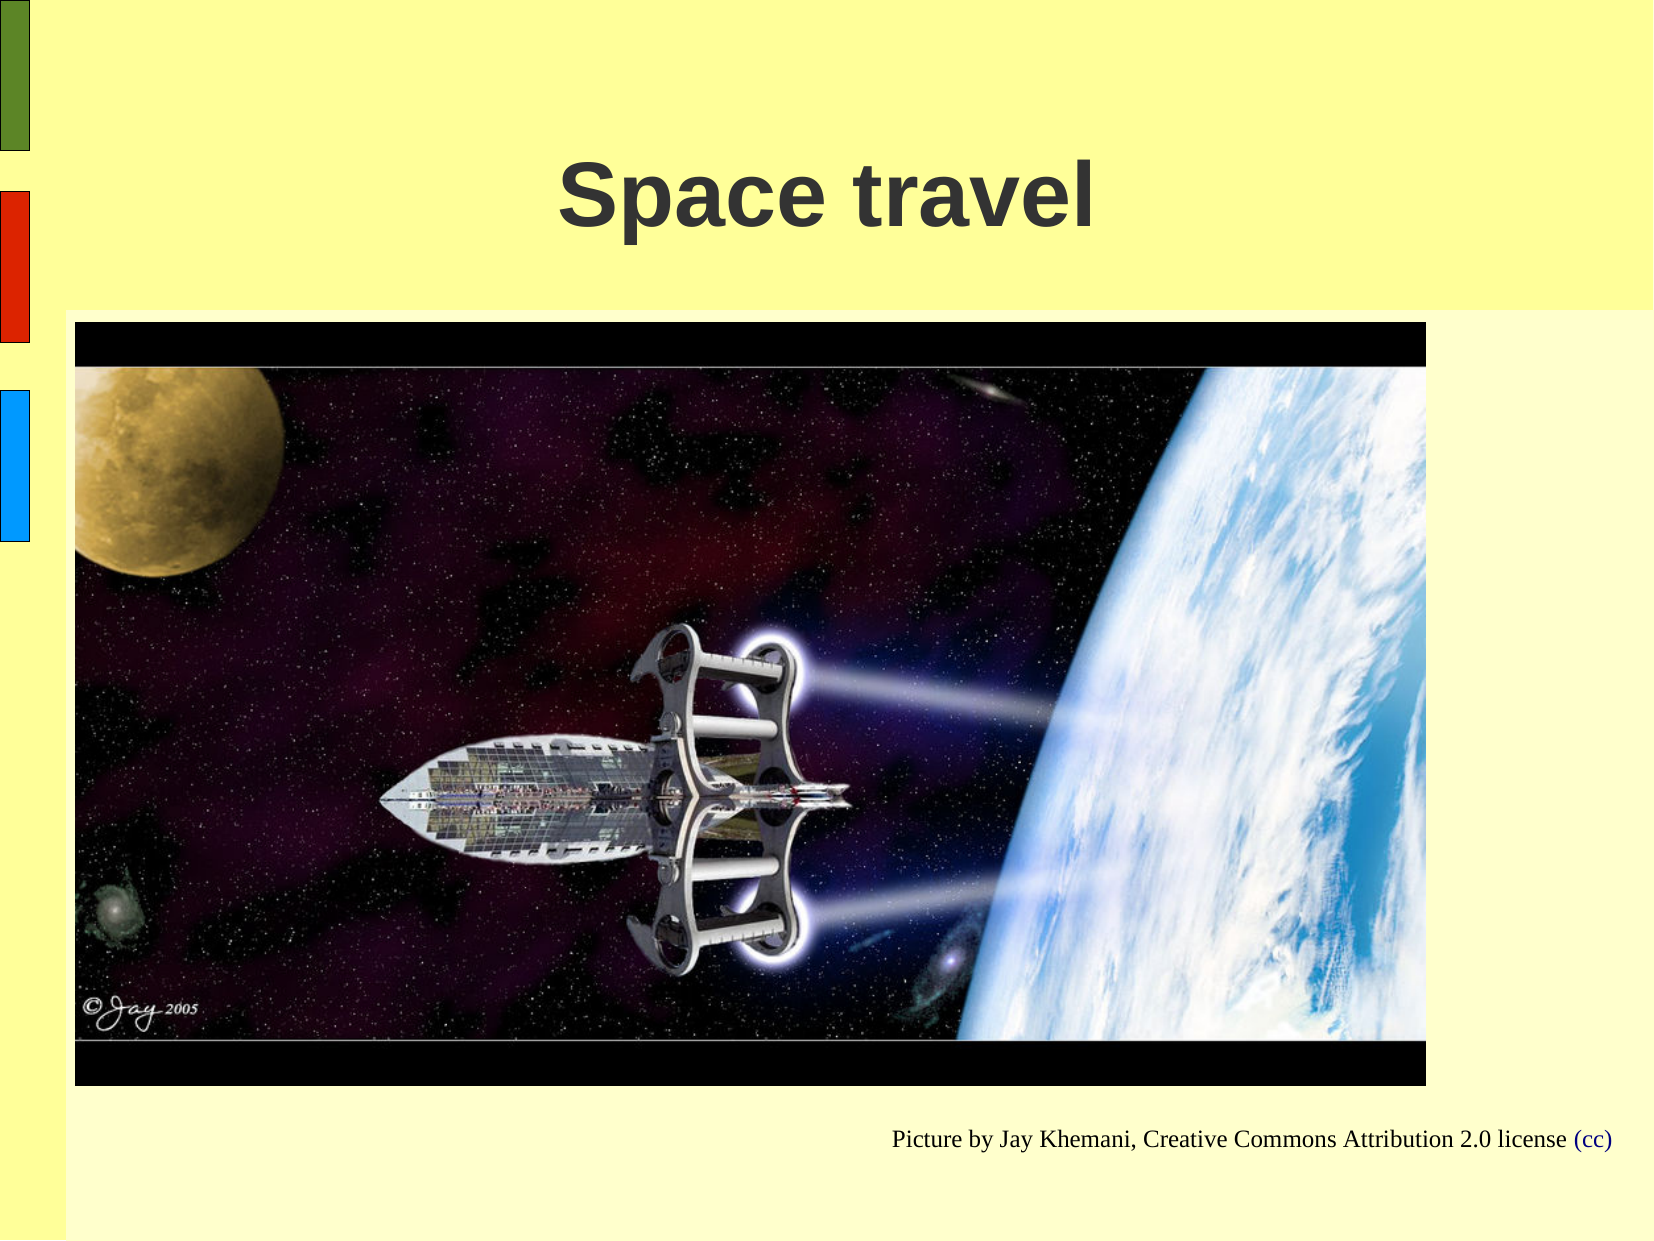

# Space travel
Picture by Jay Khemani, Creative Commons Attribution 2.0 license (cc)